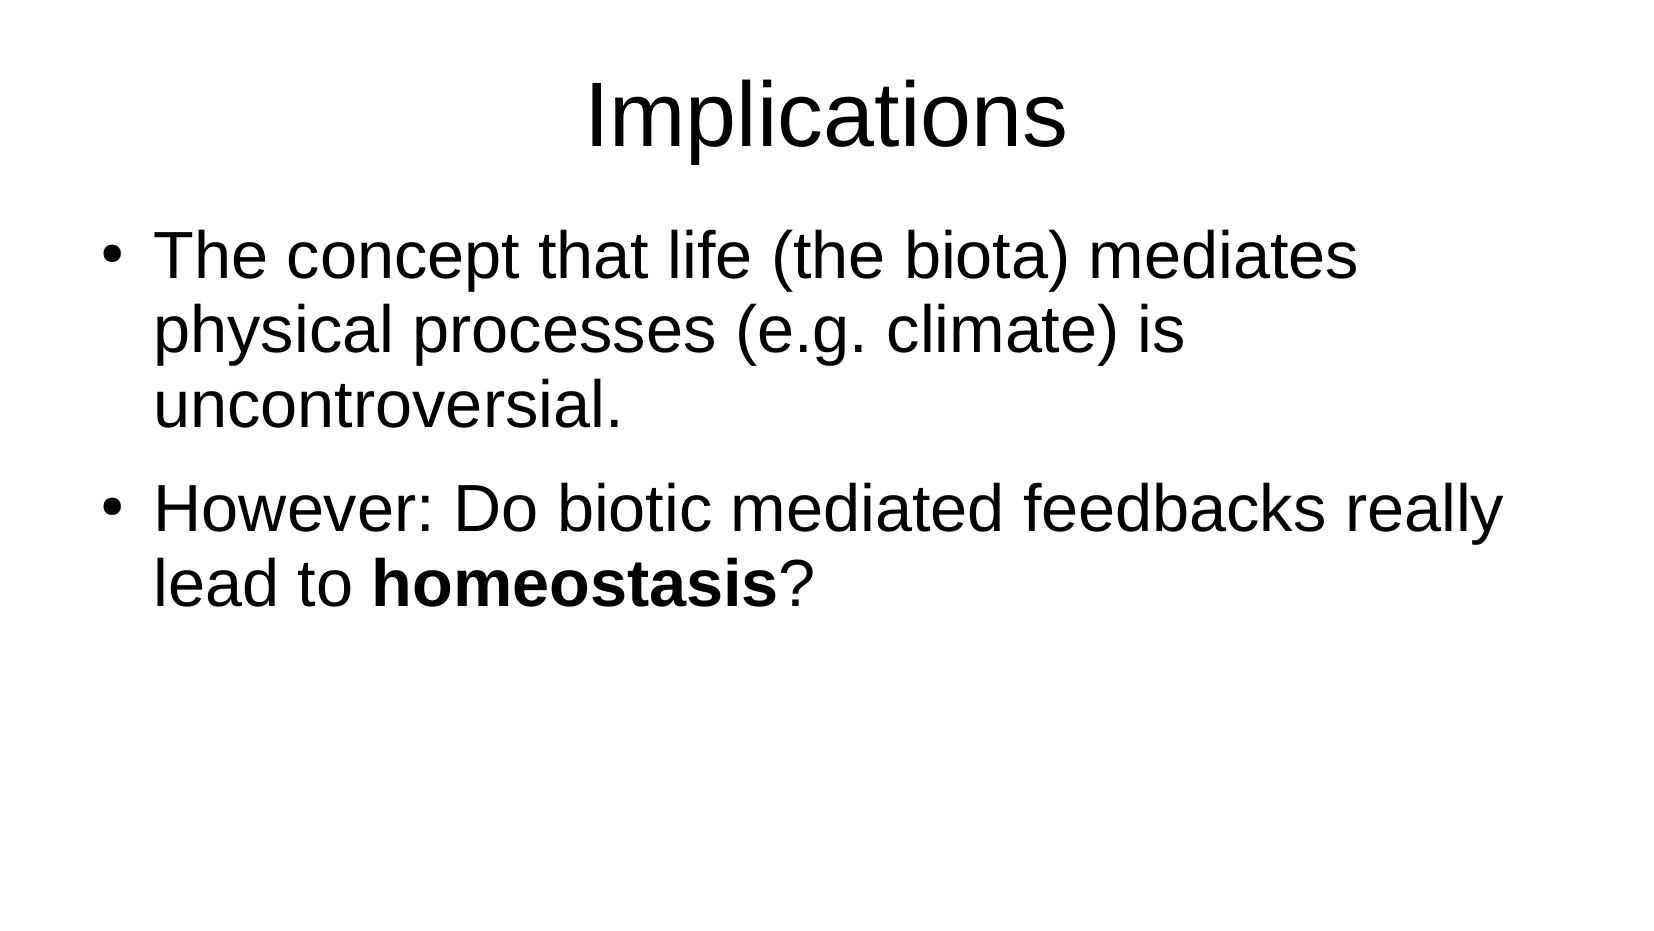

# Implications
The concept that life (the biota) mediates physical processes (e.g. climate) is uncontroversial.
However: Do biotic mediated feedbacks really lead to homeostasis?